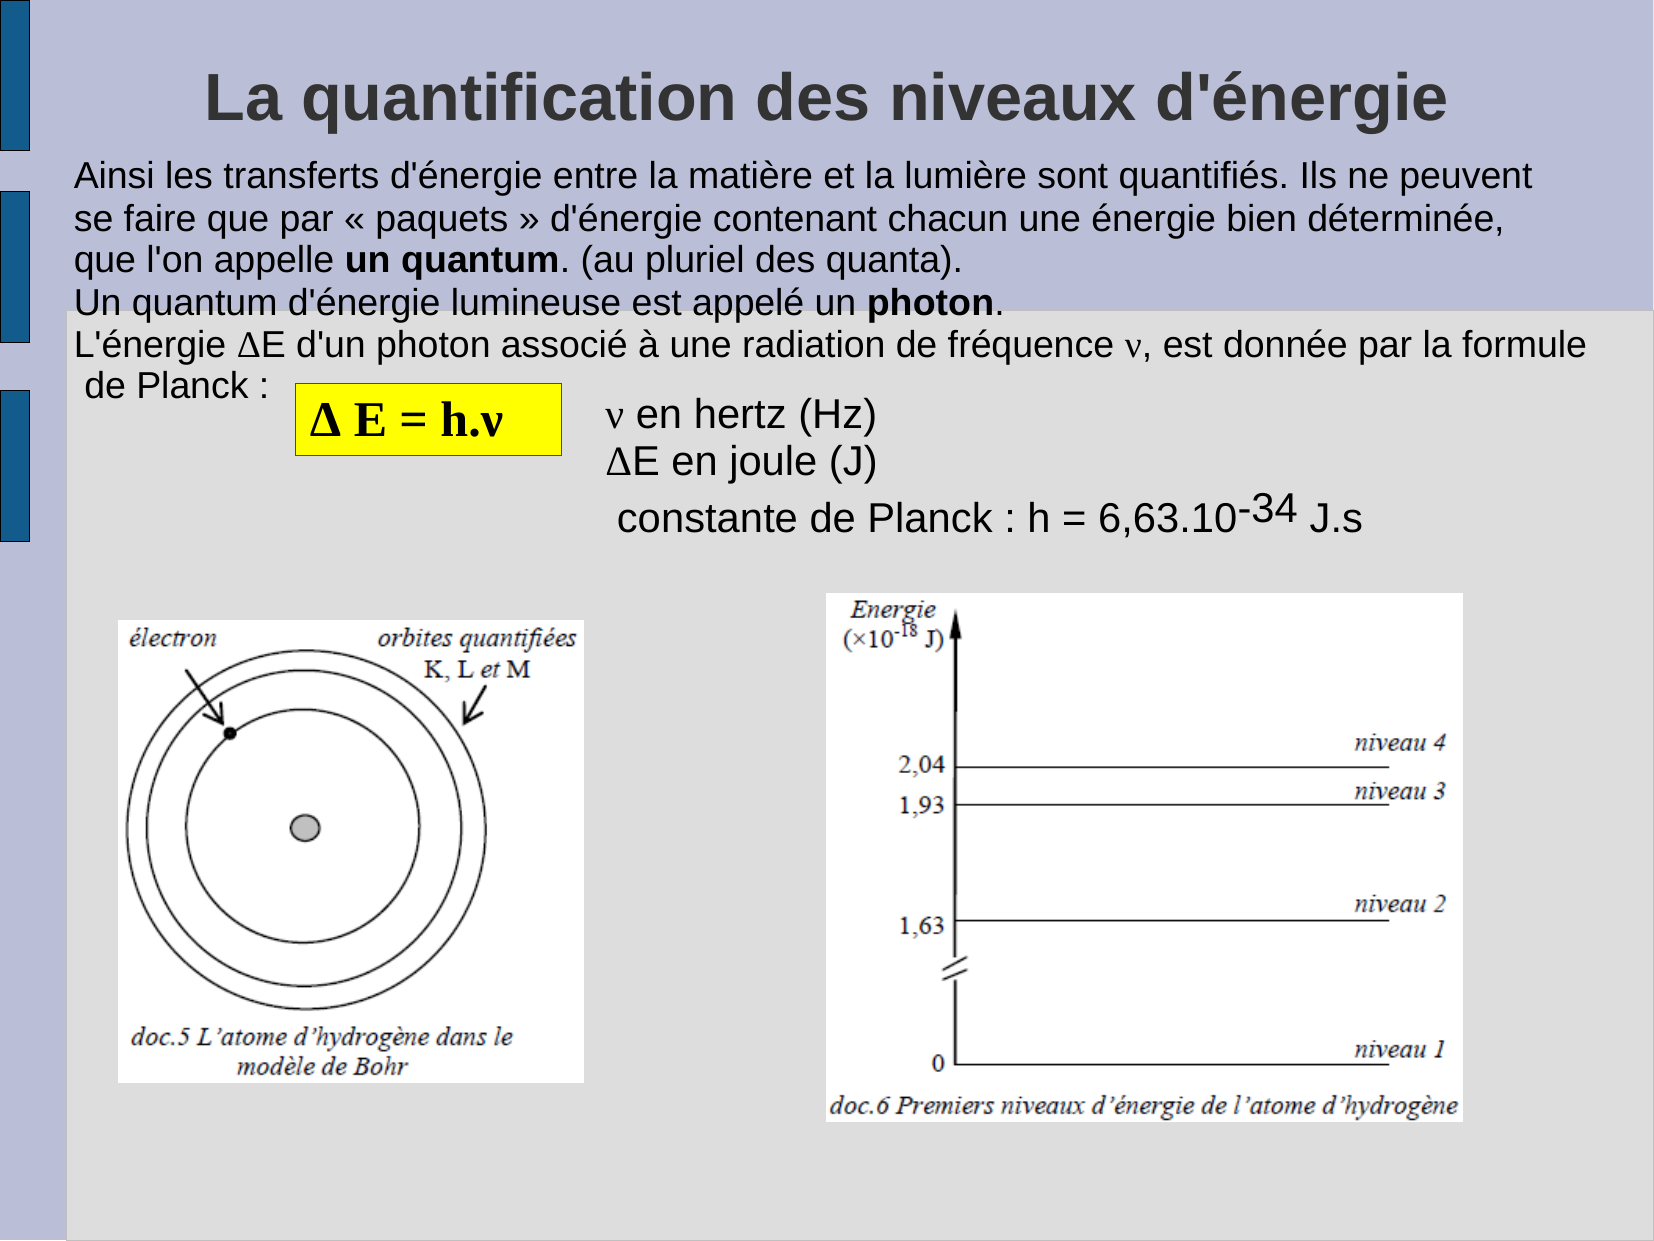

# La quantification des niveaux d'énergie
Ainsi les transferts d'énergie entre la matière et la lumière sont quantifiés. Ils ne peuvent
se faire que par « paquets » d'énergie contenant chacun une énergie bien déterminée,
que l'on appelle un quantum. (au pluriel des quanta).
Un quantum d'énergie lumineuse est appelé un photon.
L'énergie ΔE d'un photon associé à une radiation de fréquence ν, est donnée par la formule
 de Planck :
Δ E = h.ν
ν en hertz (Hz)
ΔE en joule (J)
 constante de Planck : h = 6,63.10-34 J.s